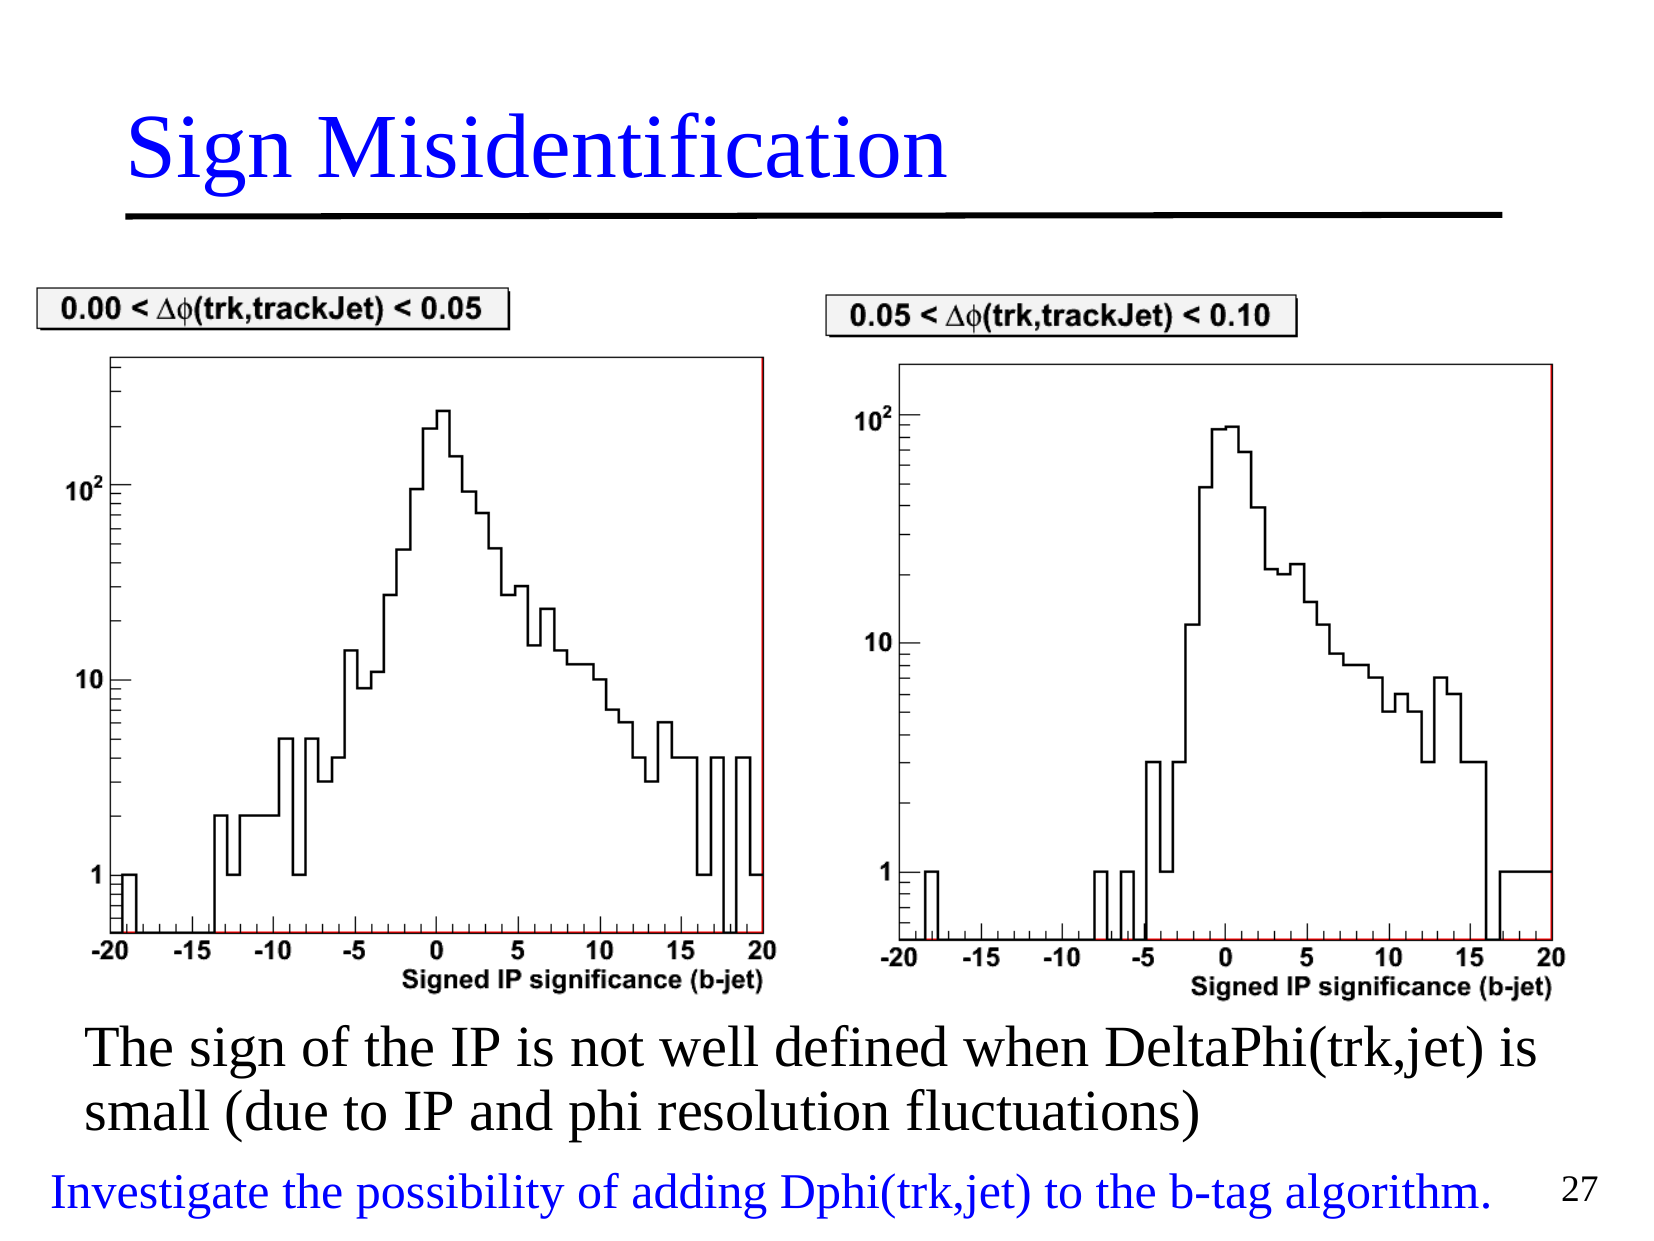

Sign Misidentification
The sign of the IP is not well defined when DeltaPhi(trk,jet) is
small (due to IP and phi resolution fluctuations)
Investigate the possibility of adding Dphi(trk,jet) to the b-tag algorithm.